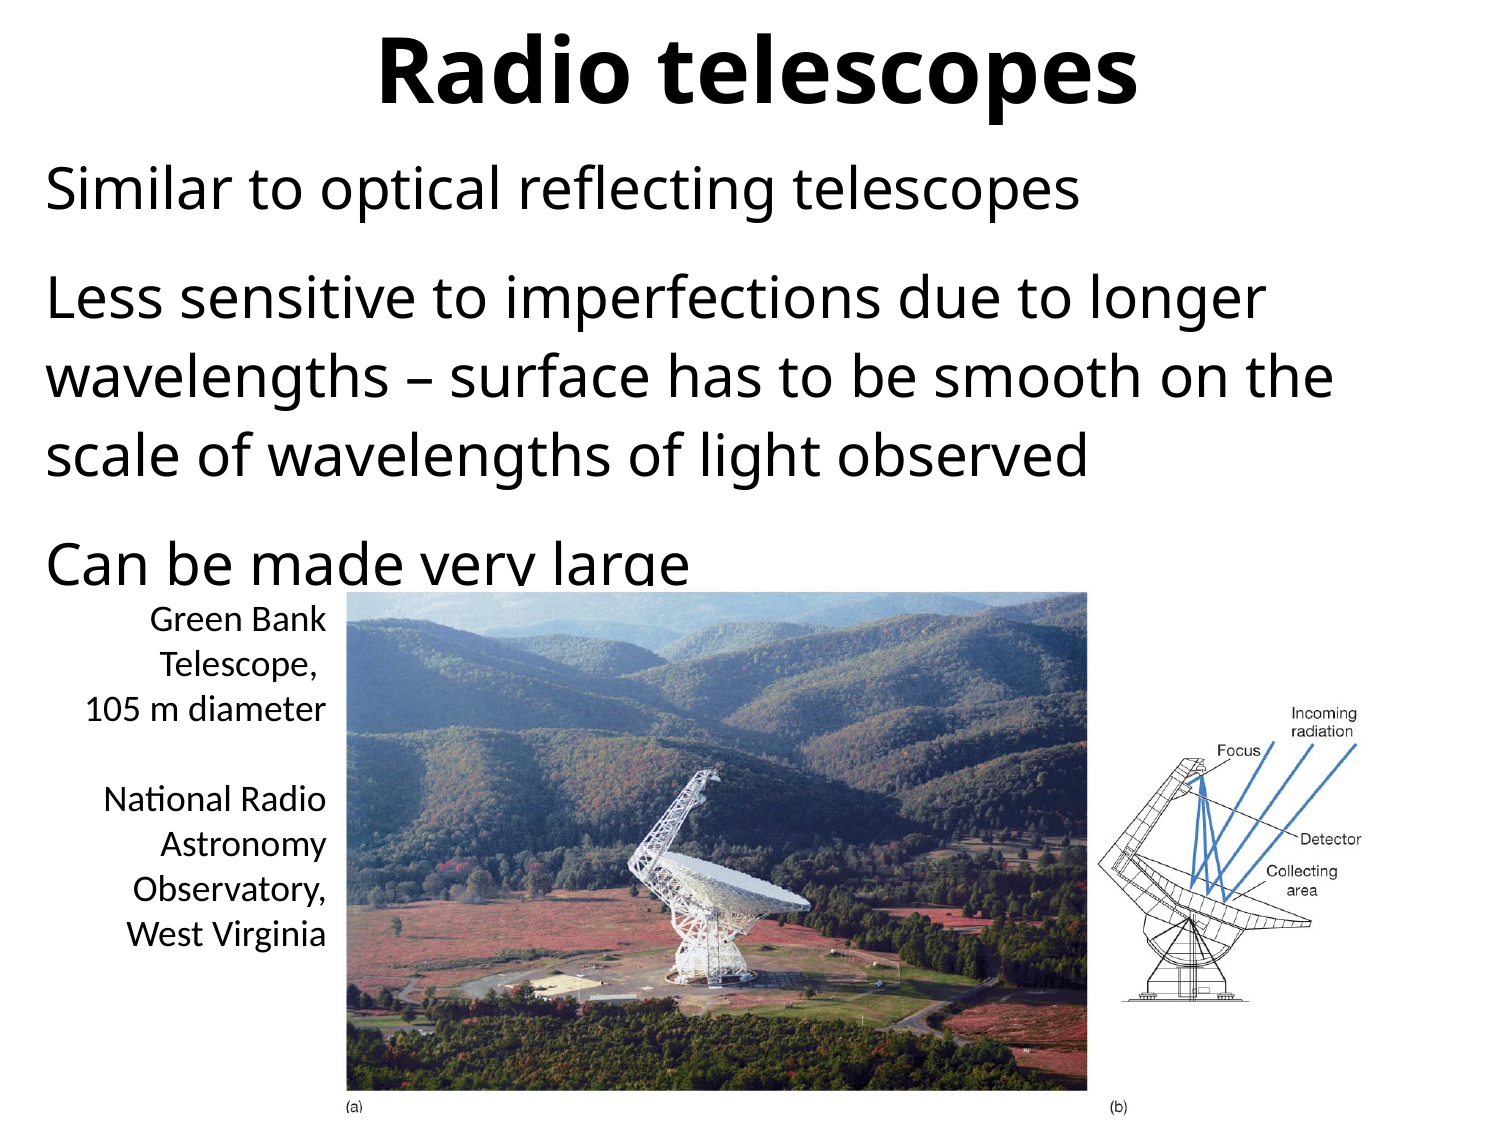

# Radio telescopes
Similar to optical reflecting telescopes
Less sensitive to imperfections due to longer wavelengths – surface has to be smooth on the scale of wavelengths of light observed
Can be made very large
Green Bank Telescope,
105 m diameter
National Radio Astronomy Observatory, West Virginia